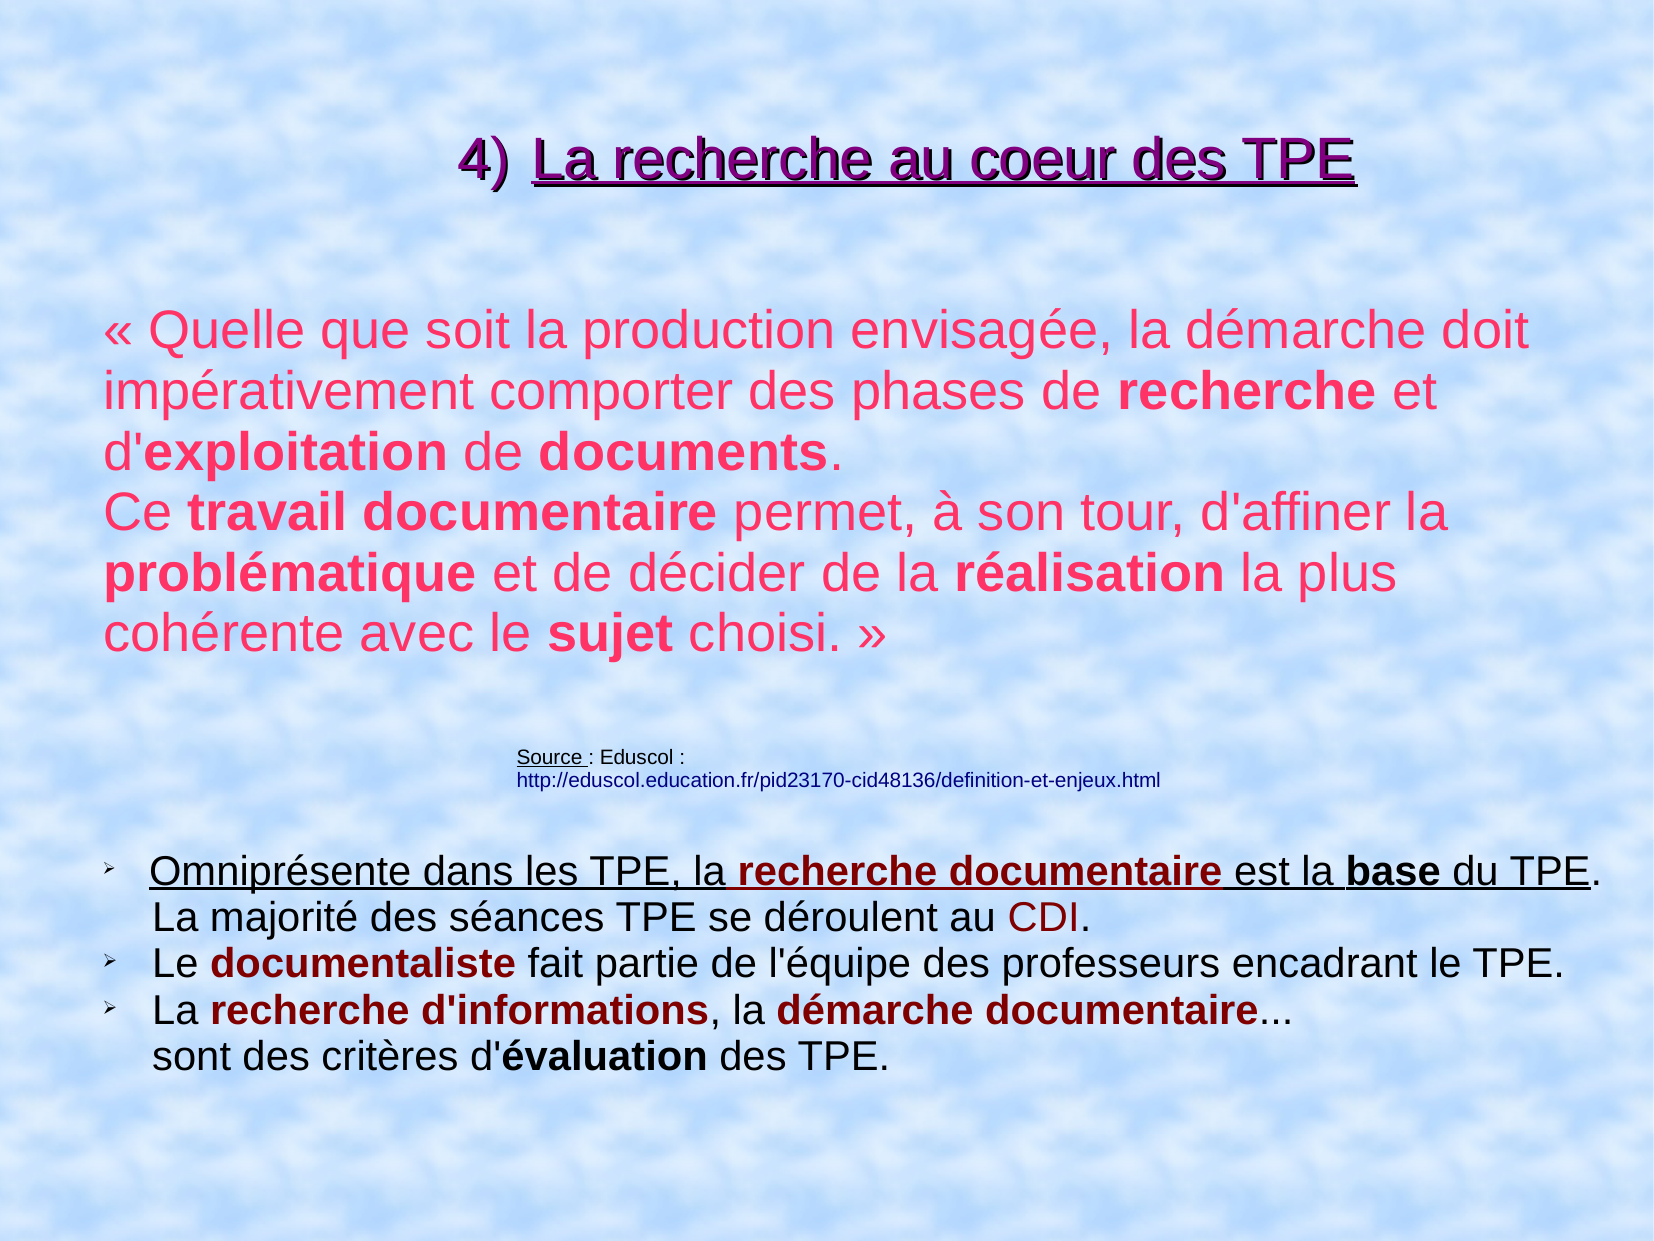

4)	La recherche au coeur des TPE
« Quelle que soit la production envisagée, la démarche doit
impérativement comporter des phases de recherche et
d'exploitation de documents.
Ce travail documentaire permet, à son tour, d'affiner la
problématique et de décider de la réalisation la plus
cohérente avec le sujet choisi. »
Source : Eduscol : http://eduscol.education.fr/pid23170-cid48136/definition-et-enjeux.html
 Omniprésente dans les TPE, la recherche documentaire est la base du TPE.
 La majorité des séances TPE se déroulent au CDI.
 Le documentaliste fait partie de l'équipe des professeurs encadrant le TPE.
 La recherche d'informations, la démarche documentaire...
 sont des critères d'évaluation des TPE.